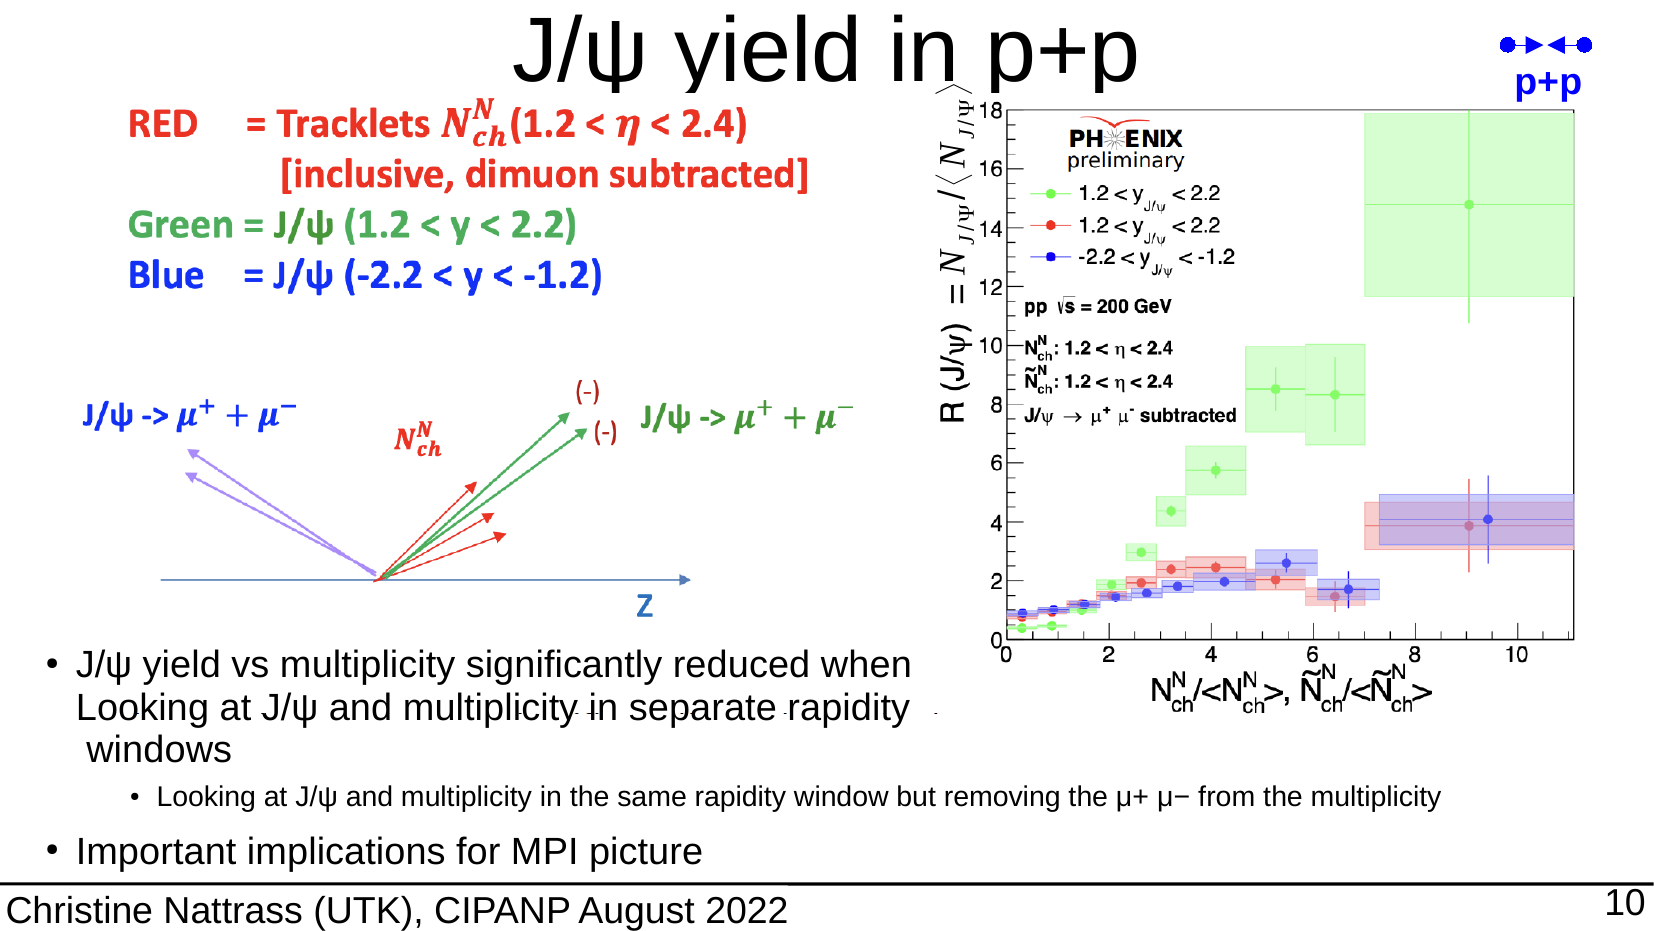

# J/ψ yield in p+p
p+p
=
J/ψ yield vs multiplicity significantly reduced when
Looking at J/ψ and multiplicity in separate rapidity
 windows
Looking at J/ψ and multiplicity in the same rapidity window but removing the μ+ μ− from the multiplicity
Important implications for MPI picture